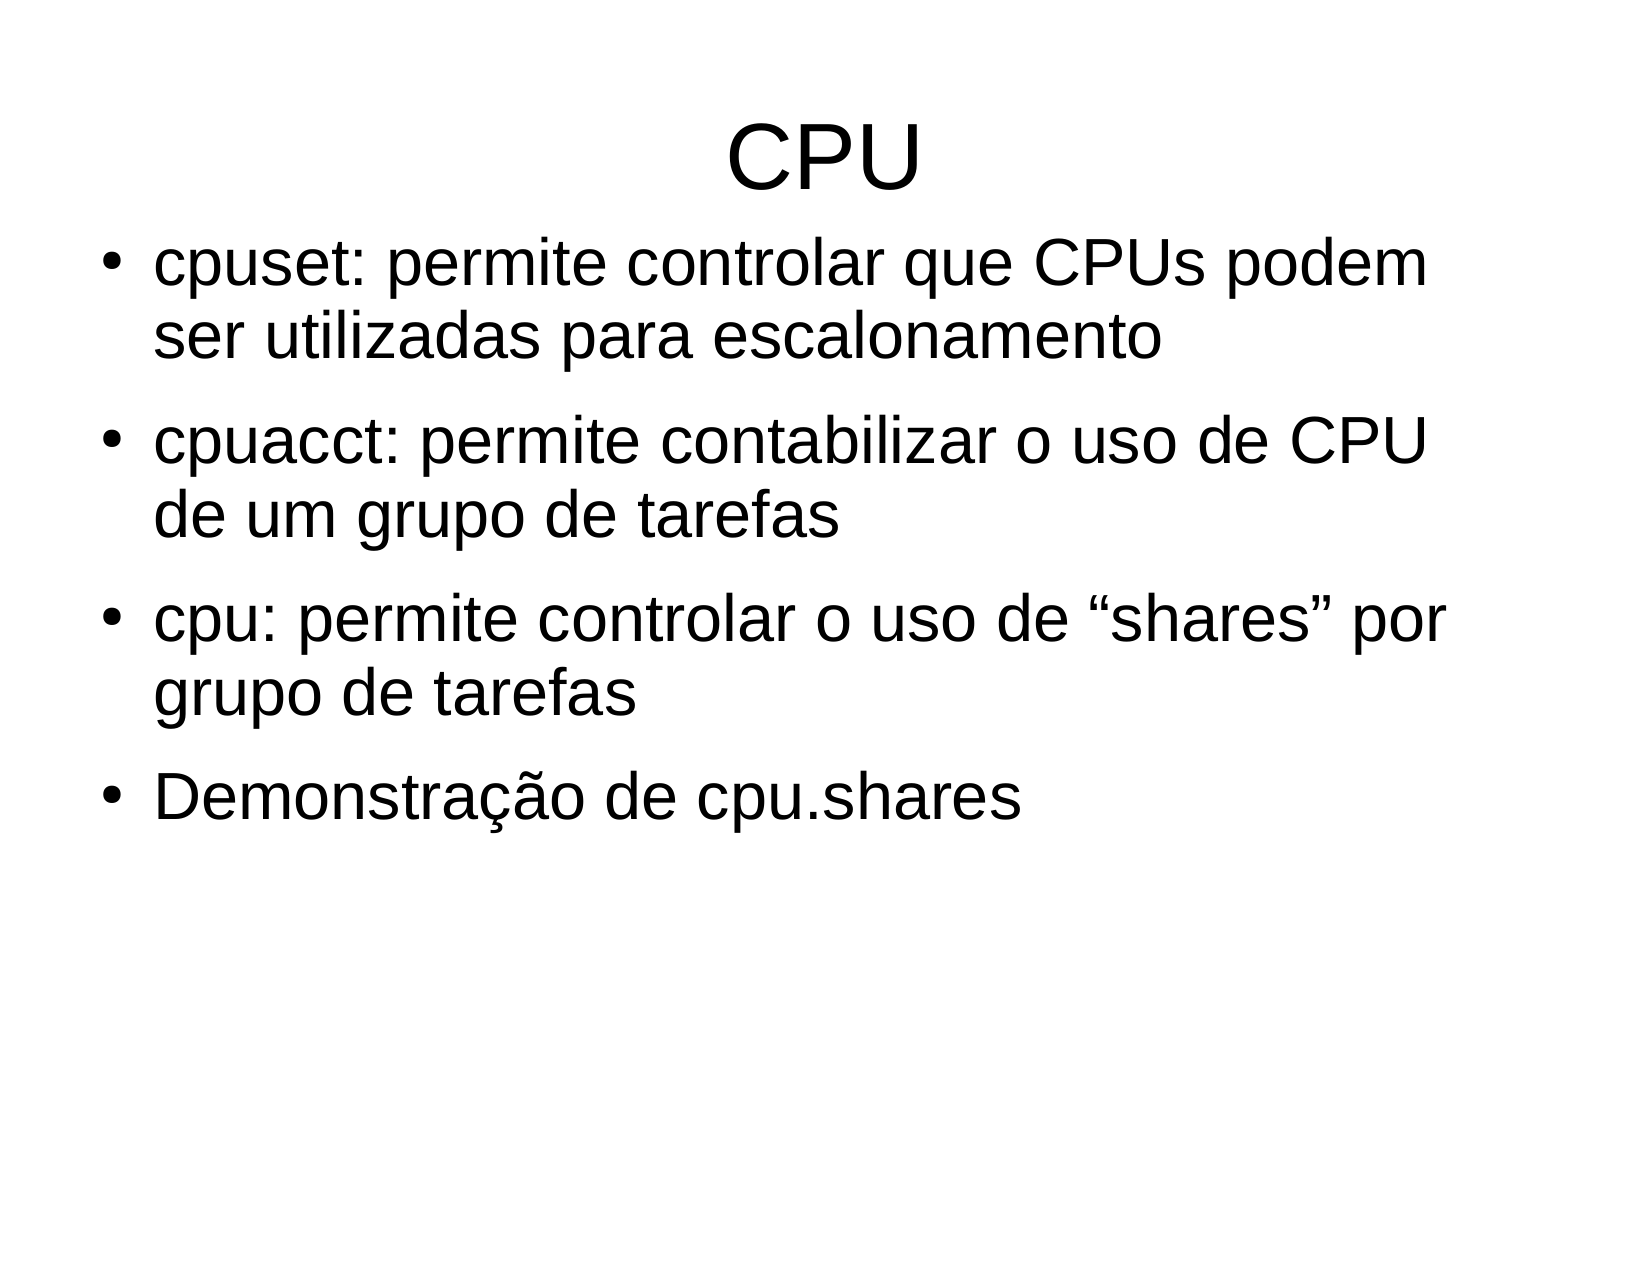

# CPU
cpuset: permite controlar que CPUs podem ser utilizadas para escalonamento
cpuacct: permite contabilizar o uso de CPU de um grupo de tarefas
cpu: permite controlar o uso de “shares” por grupo de tarefas
Demonstração de cpu.shares